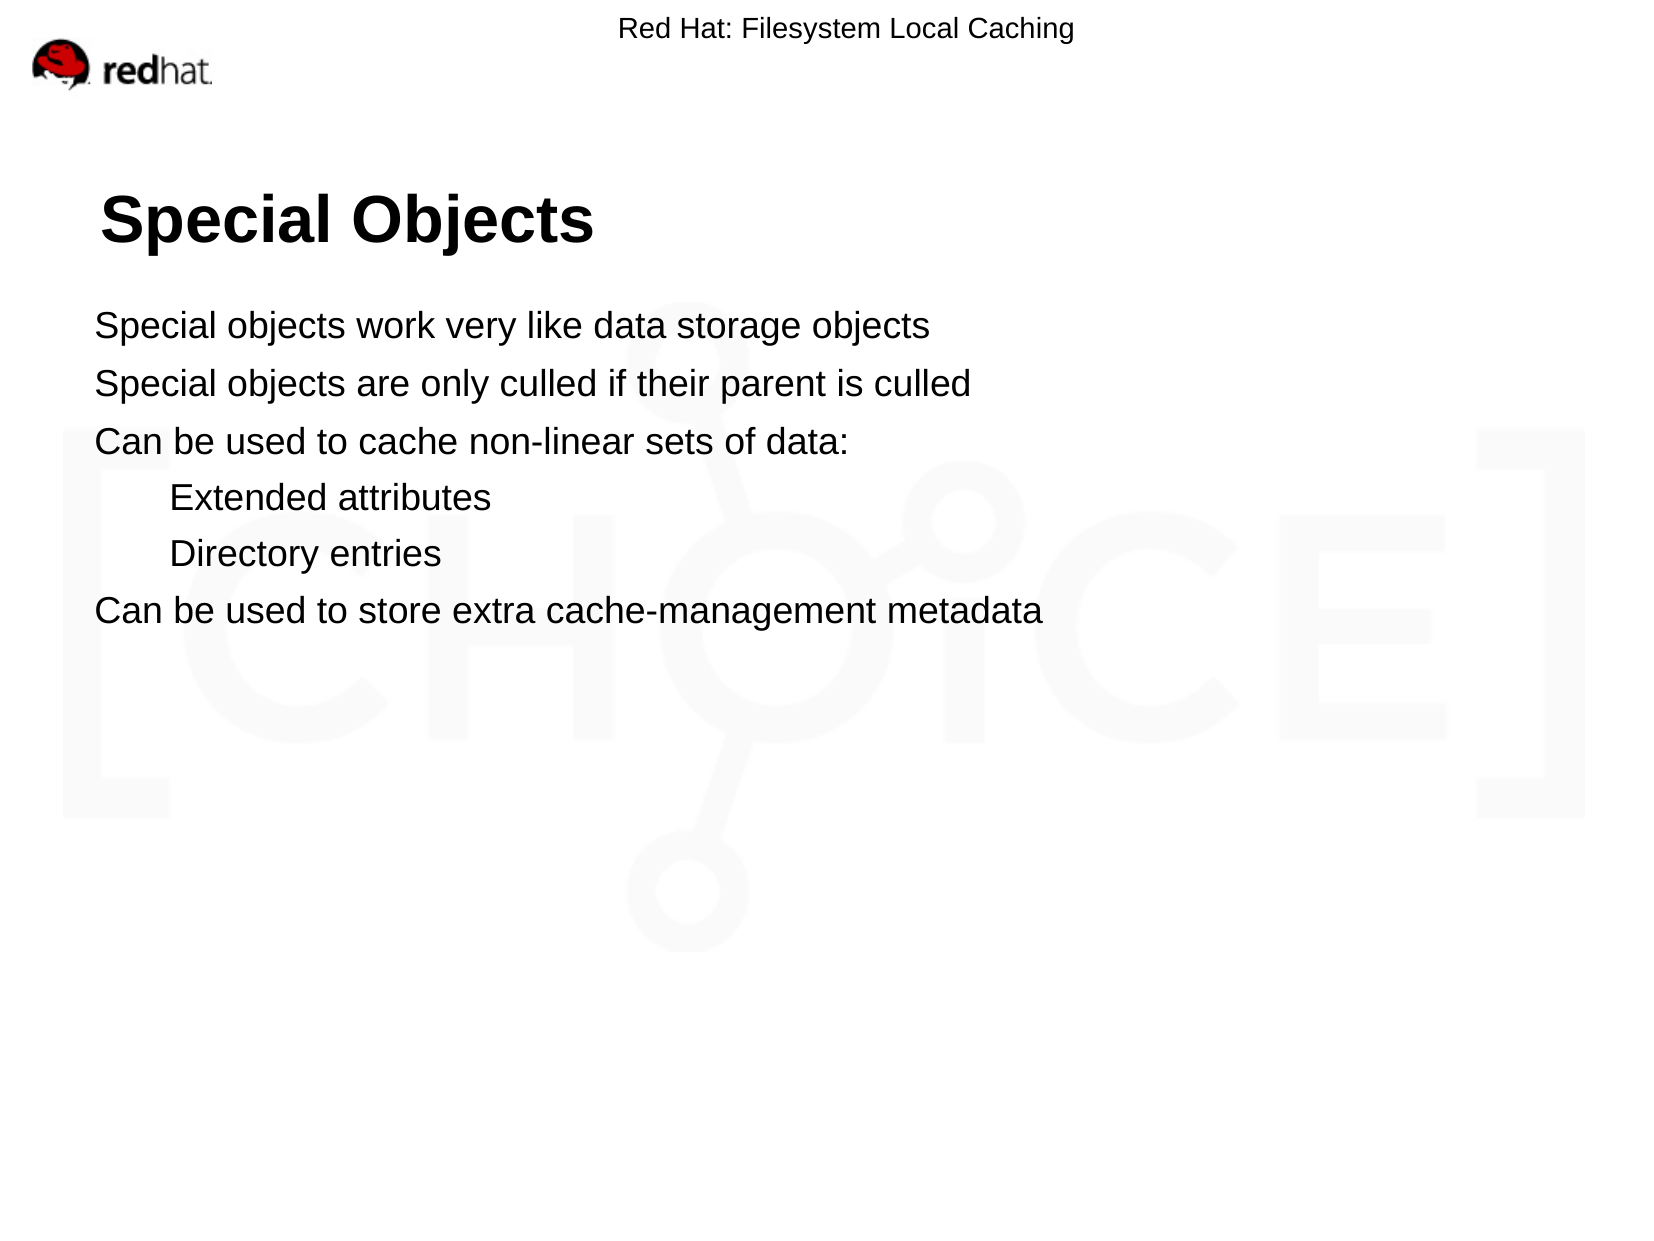

# Special Objects
Special objects work very like data storage objects
Special objects are only culled if their parent is culled
Can be used to cache non-linear sets of data:
Extended attributes
Directory entries
Can be used to store extra cache-management metadata